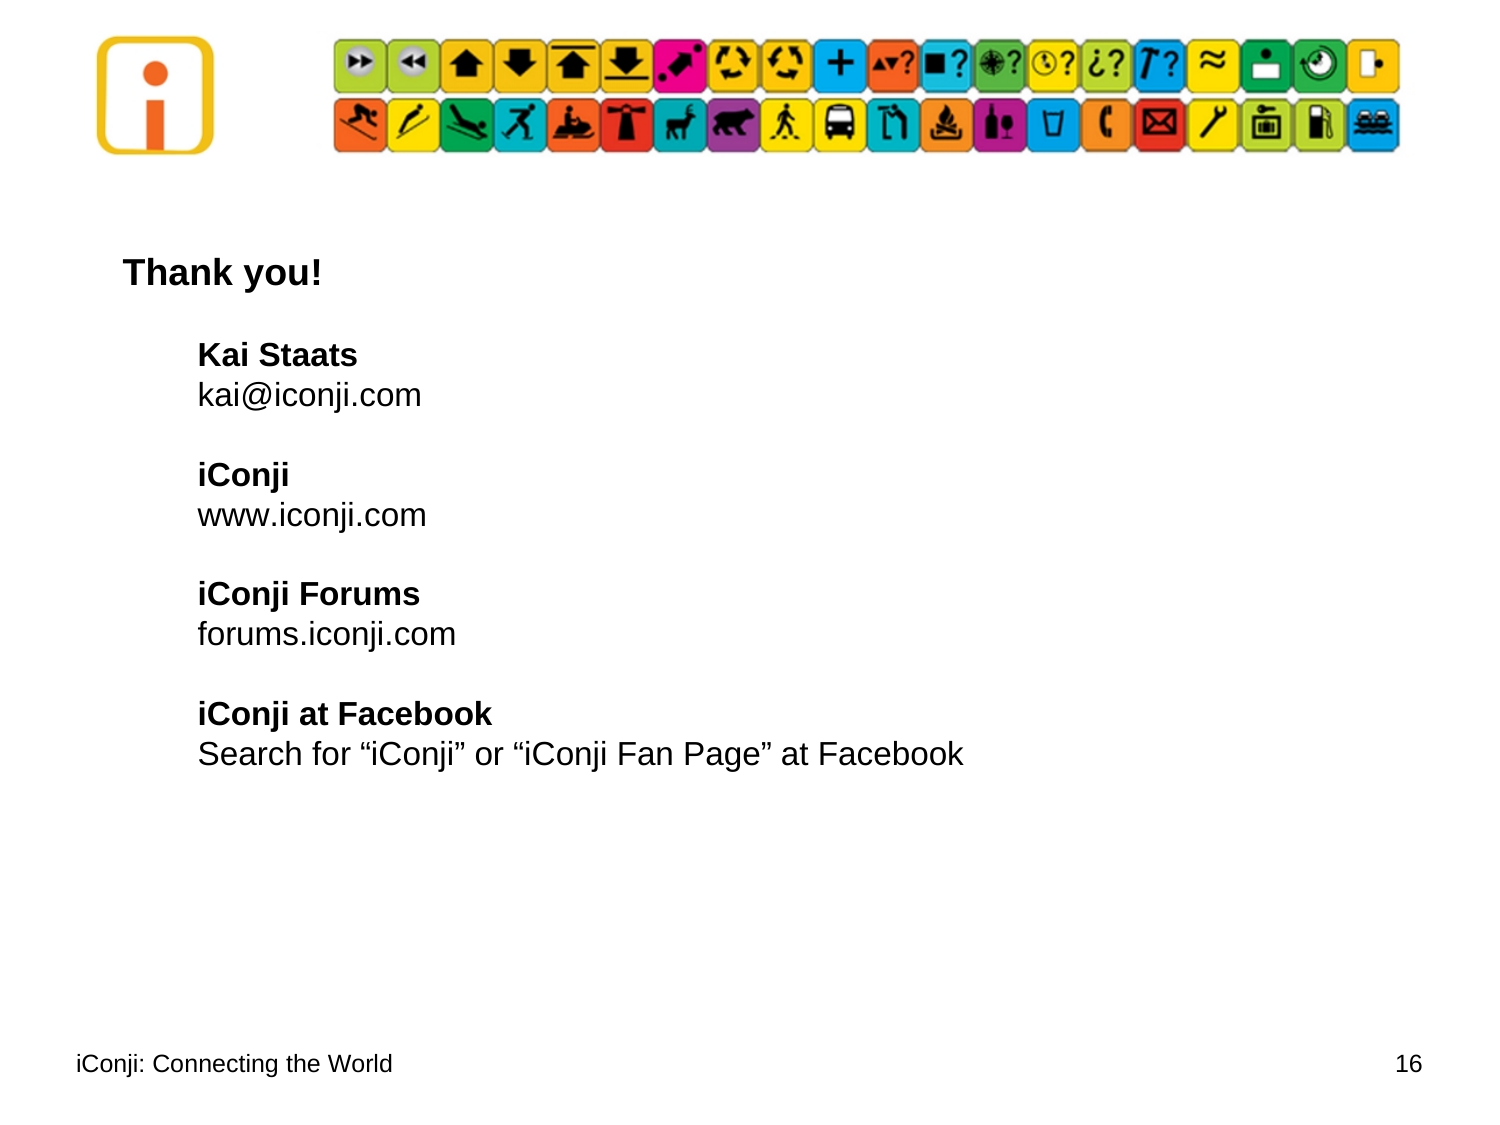

Thank you!
	Kai Staats
	kai@iconji.com
	iConji
	www.iconji.com
	iConji Forums
	forums.iconji.com
	iConji at Facebook
	Search for “iConji” or “iConji Fan Page” at Facebook
16